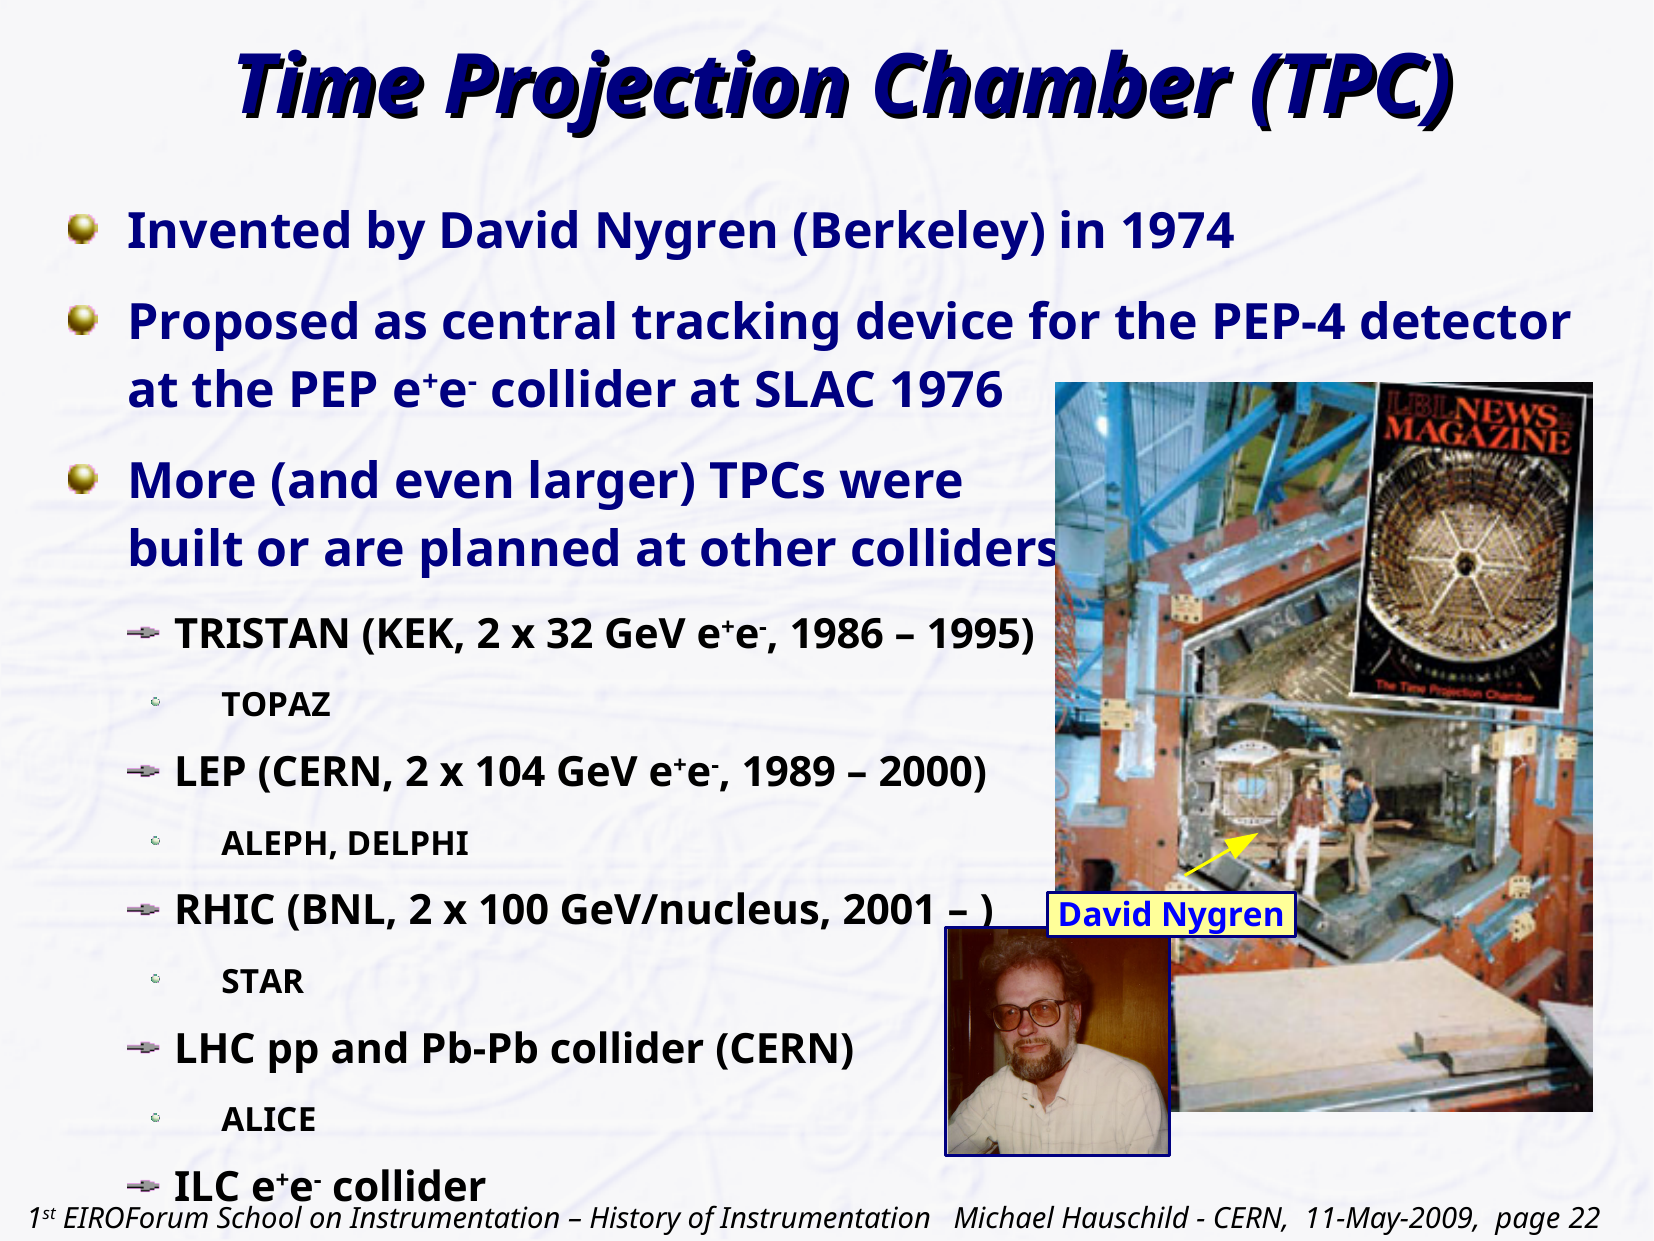

# Time Projection Chamber (TPC)
Invented by David Nygren (Berkeley) in 1974
Proposed as central tracking device for the PEP-4 detector at the PEP e+e- collider at SLAC 1976
More (and even larger) TPCs were									built or are planned at other colliders
TRISTAN (KEK, 2 x 32 GeV e+e-, 1986 – 1995)
TOPAZ
LEP (CERN, 2 x 104 GeV e+e-, 1989 – 2000)
ALEPH, DELPHI
RHIC (BNL, 2 x 100 GeV/nucleus, 2001 – )
STAR
LHC pp and Pb-Pb collider (CERN)
ALICE
ILC e+e- collider
ILD
 David Nygren